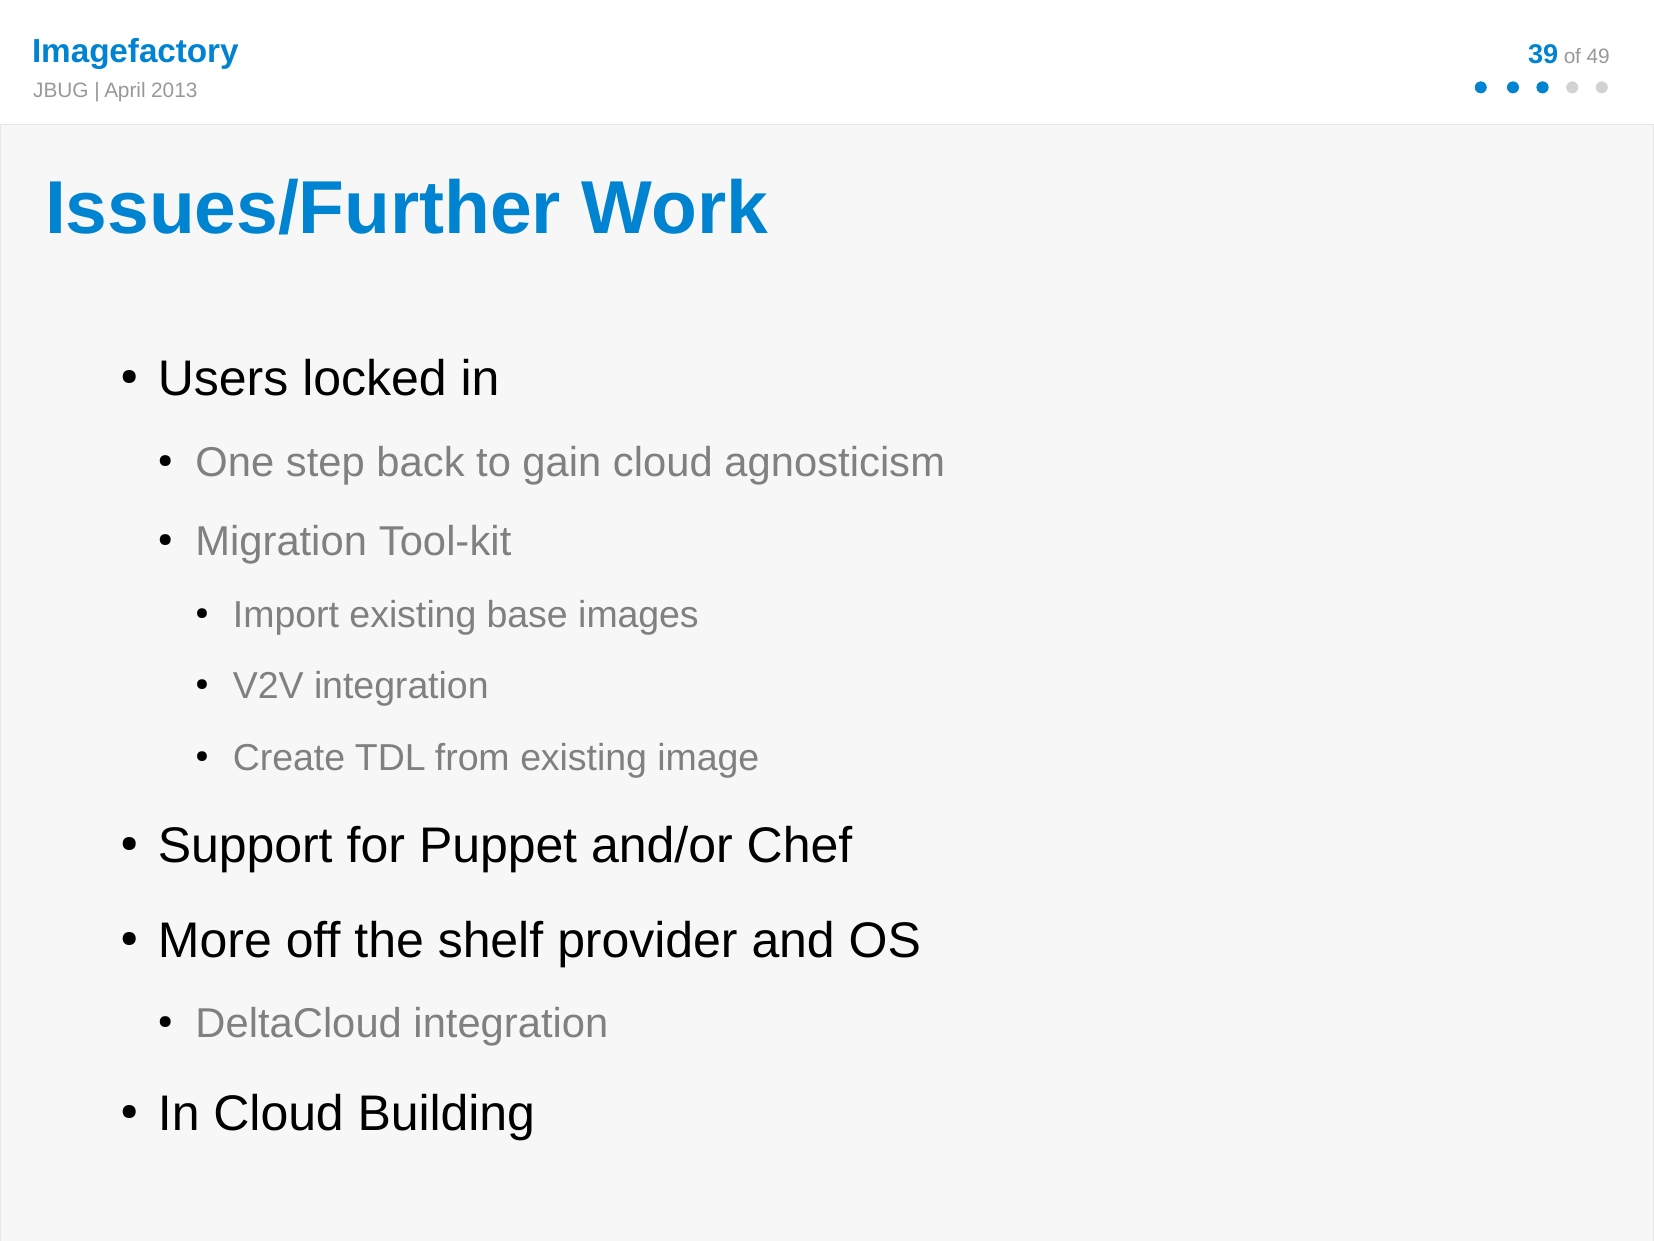

 of 49
Imagefactory
JBUG | April 2013
# Issues/Further Work
Users locked in
One step back to gain cloud agnosticism
Migration Tool-kit
Import existing base images
V2V integration
Create TDL from existing image
Support for Puppet and/or Chef
More off the shelf provider and OS
DeltaCloud integration
In Cloud Building